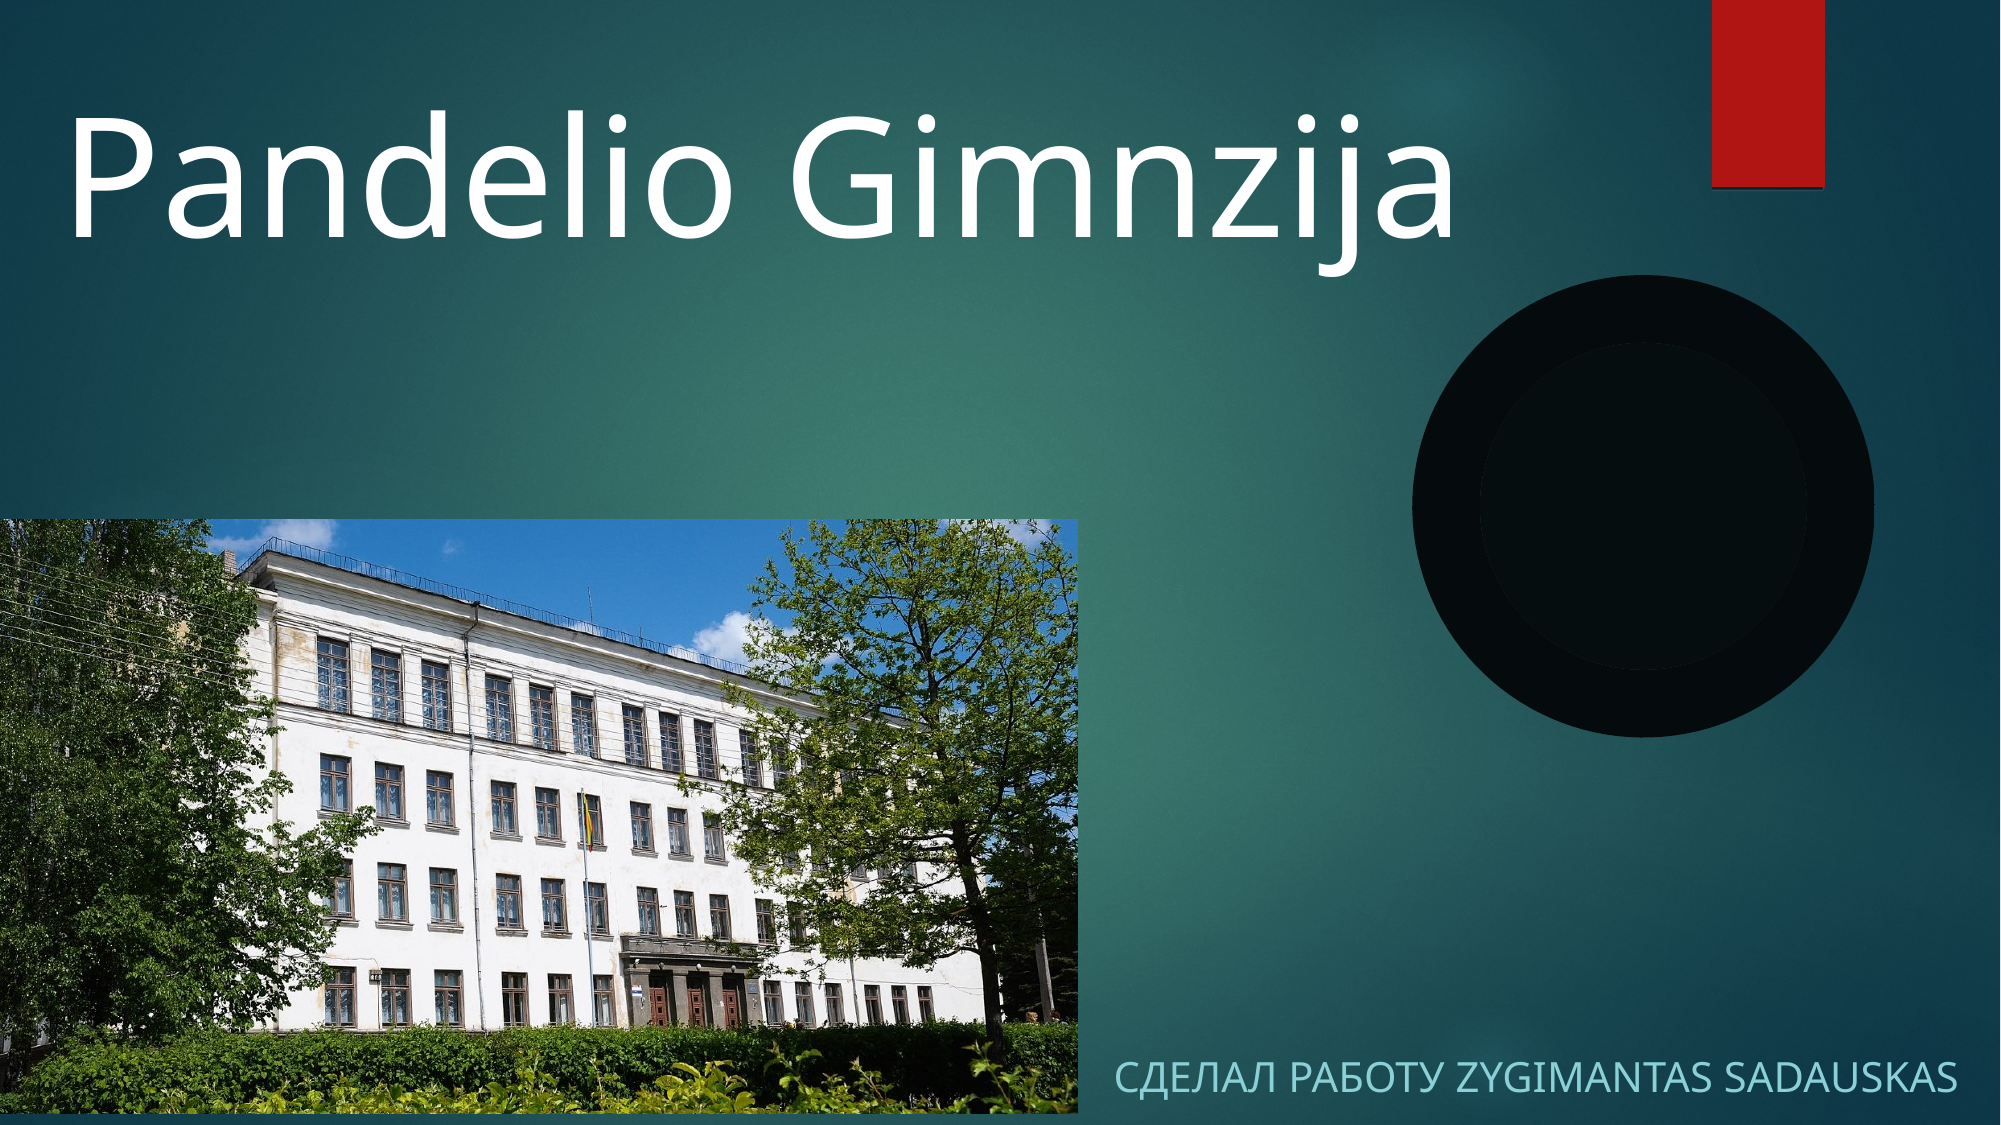

# Pandelio Gimnzija
сделал работу Zygimantas sadauskas